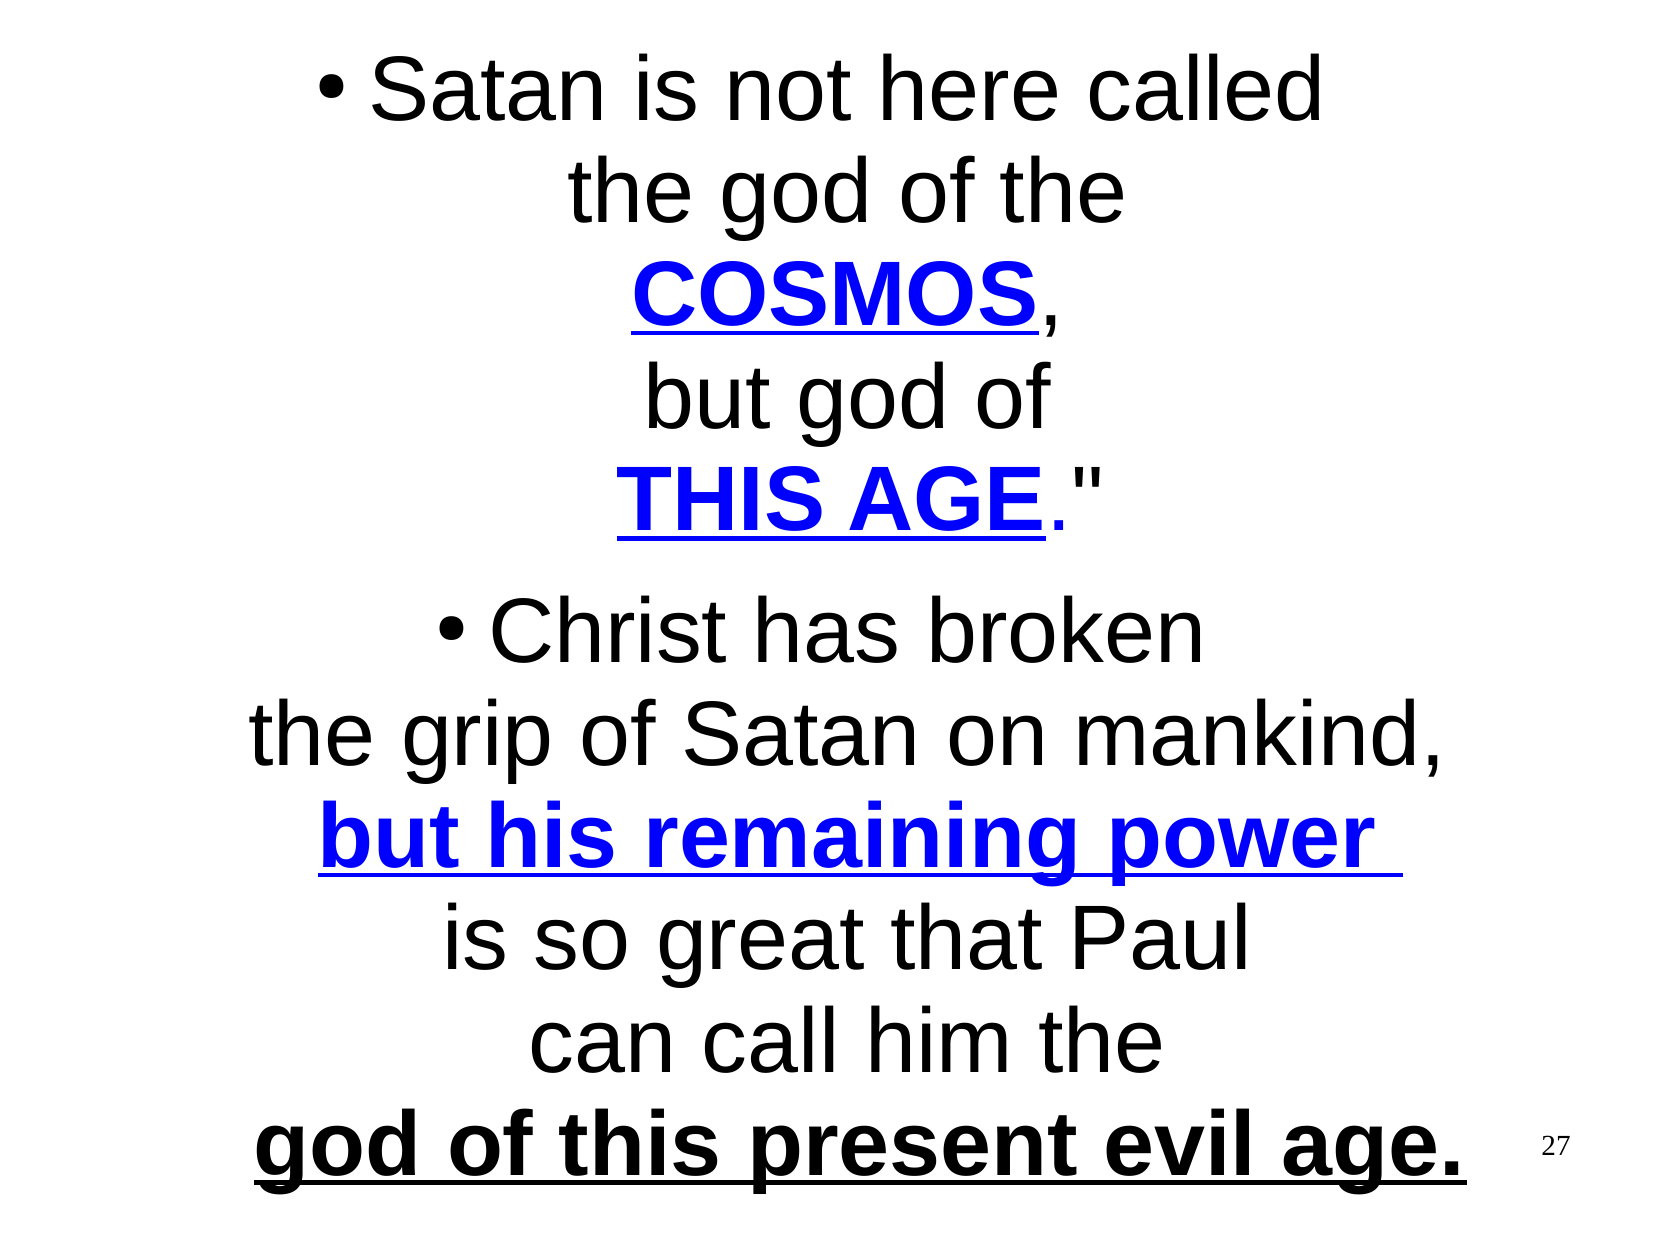

# Satan is not here called the god of the  COSMOS, but god of  THIS AGE."
Christ has broken
the grip of Satan on mankind,
but his remaining power
is so great that Paul
can call him the
god of this present evil age.
27